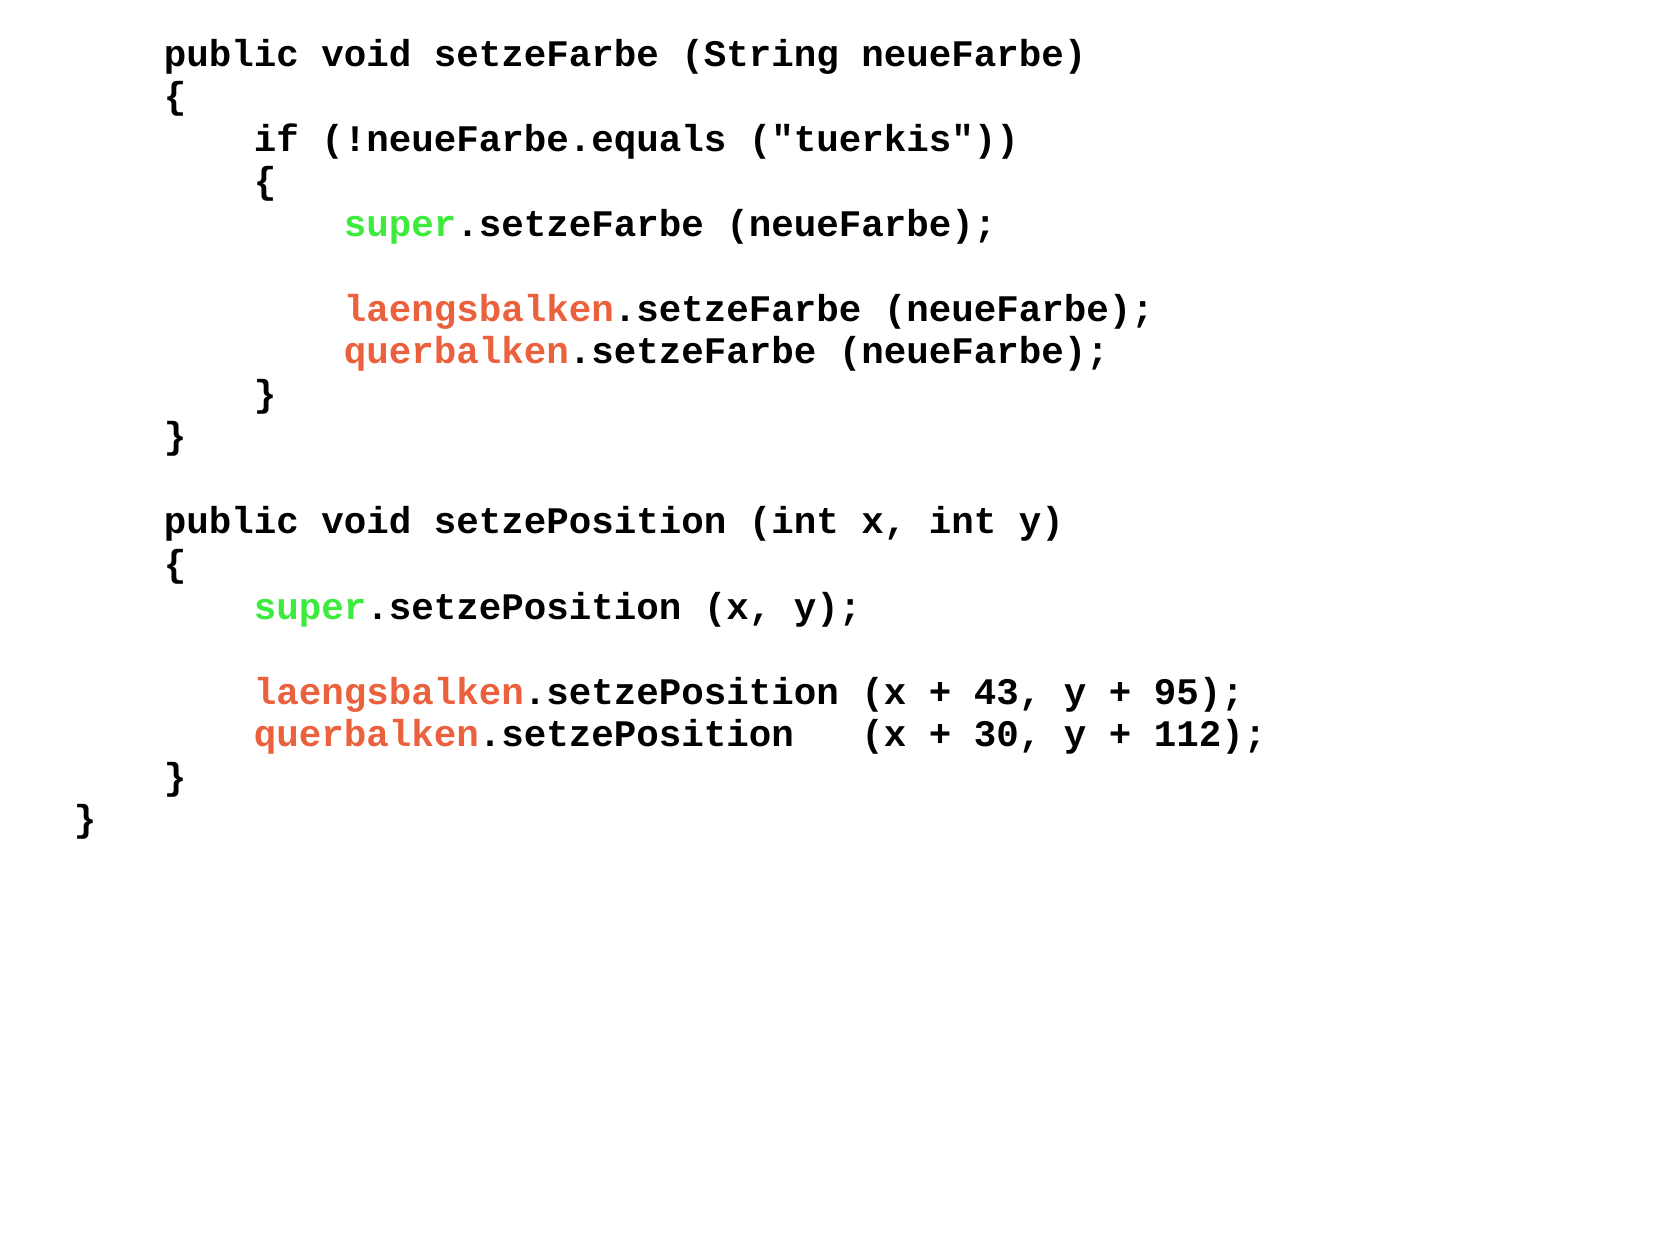

public void setzeFarbe (String neueFarbe)
 {
 if (!neueFarbe.equals ("tuerkis"))
 {
 super.setzeFarbe (neueFarbe);
 laengsbalken.setzeFarbe (neueFarbe);
 querbalken.setzeFarbe (neueFarbe);
 }
 }
 public void setzePosition (int x, int y)
 {
 super.setzePosition (x, y);
 laengsbalken.setzePosition (x + 43, y + 95);
 querbalken.setzePosition (x + 30, y + 112);
 }
}